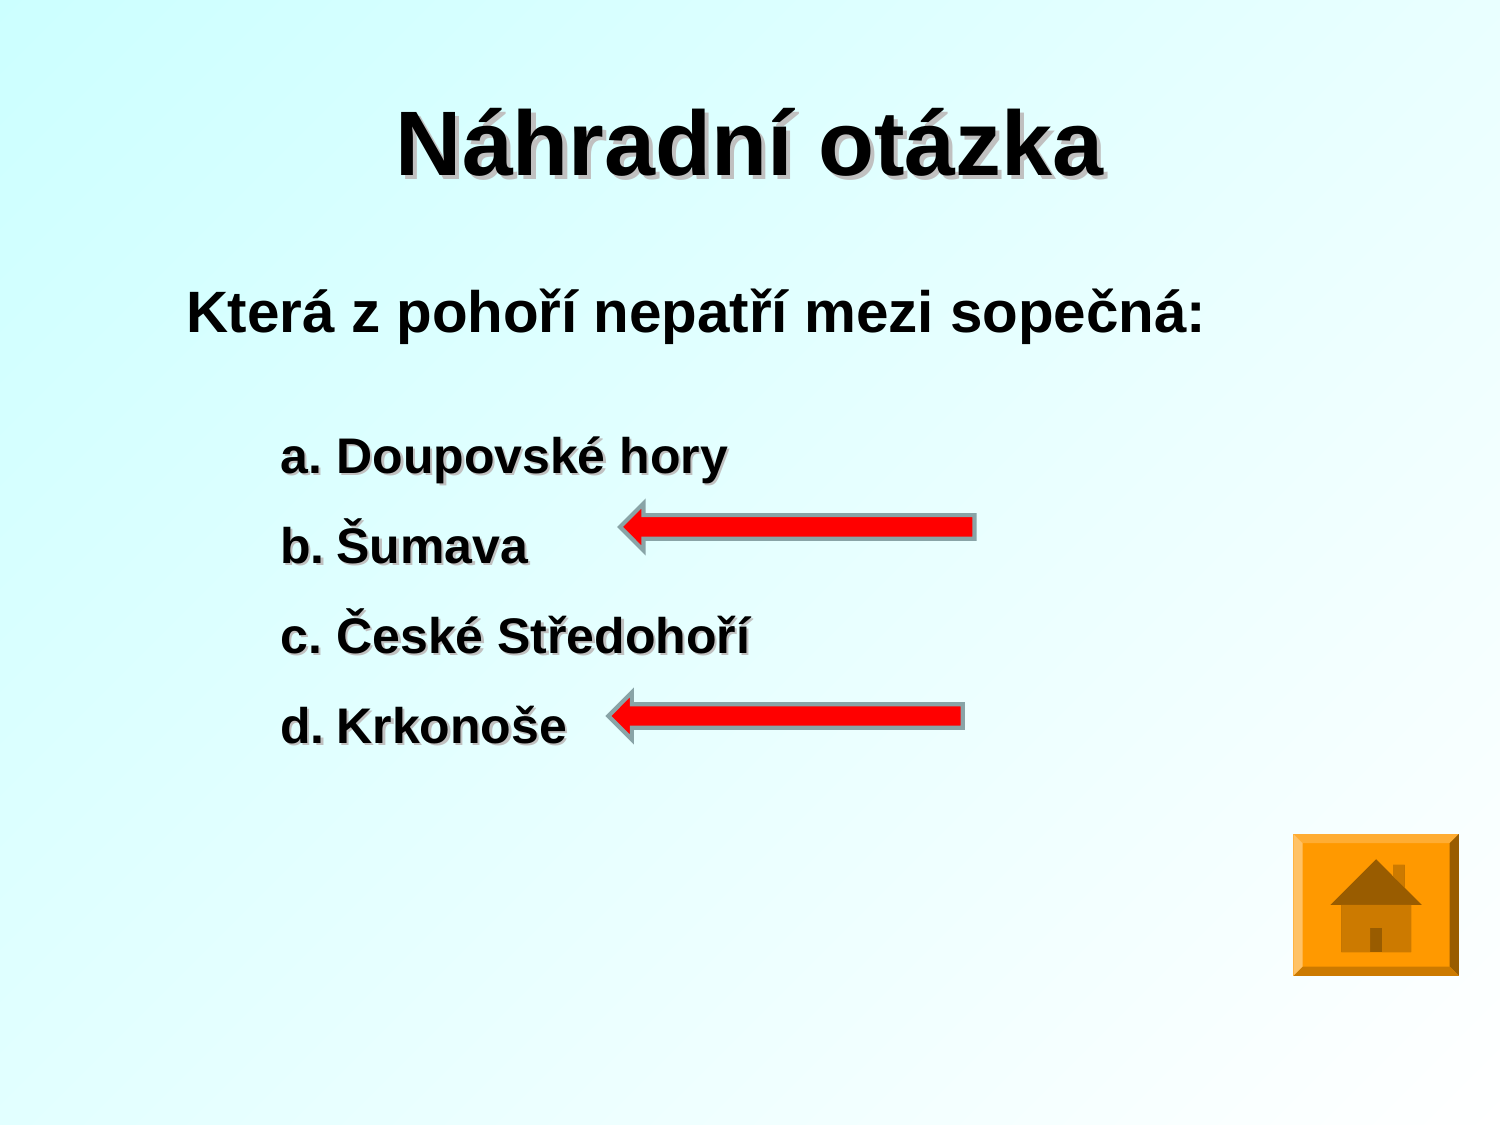

# Náhradní otázka
Která z pohoří nepatří mezi sopečná:
Doupovské hory
Šumava
České Středohoří
Krkonoše